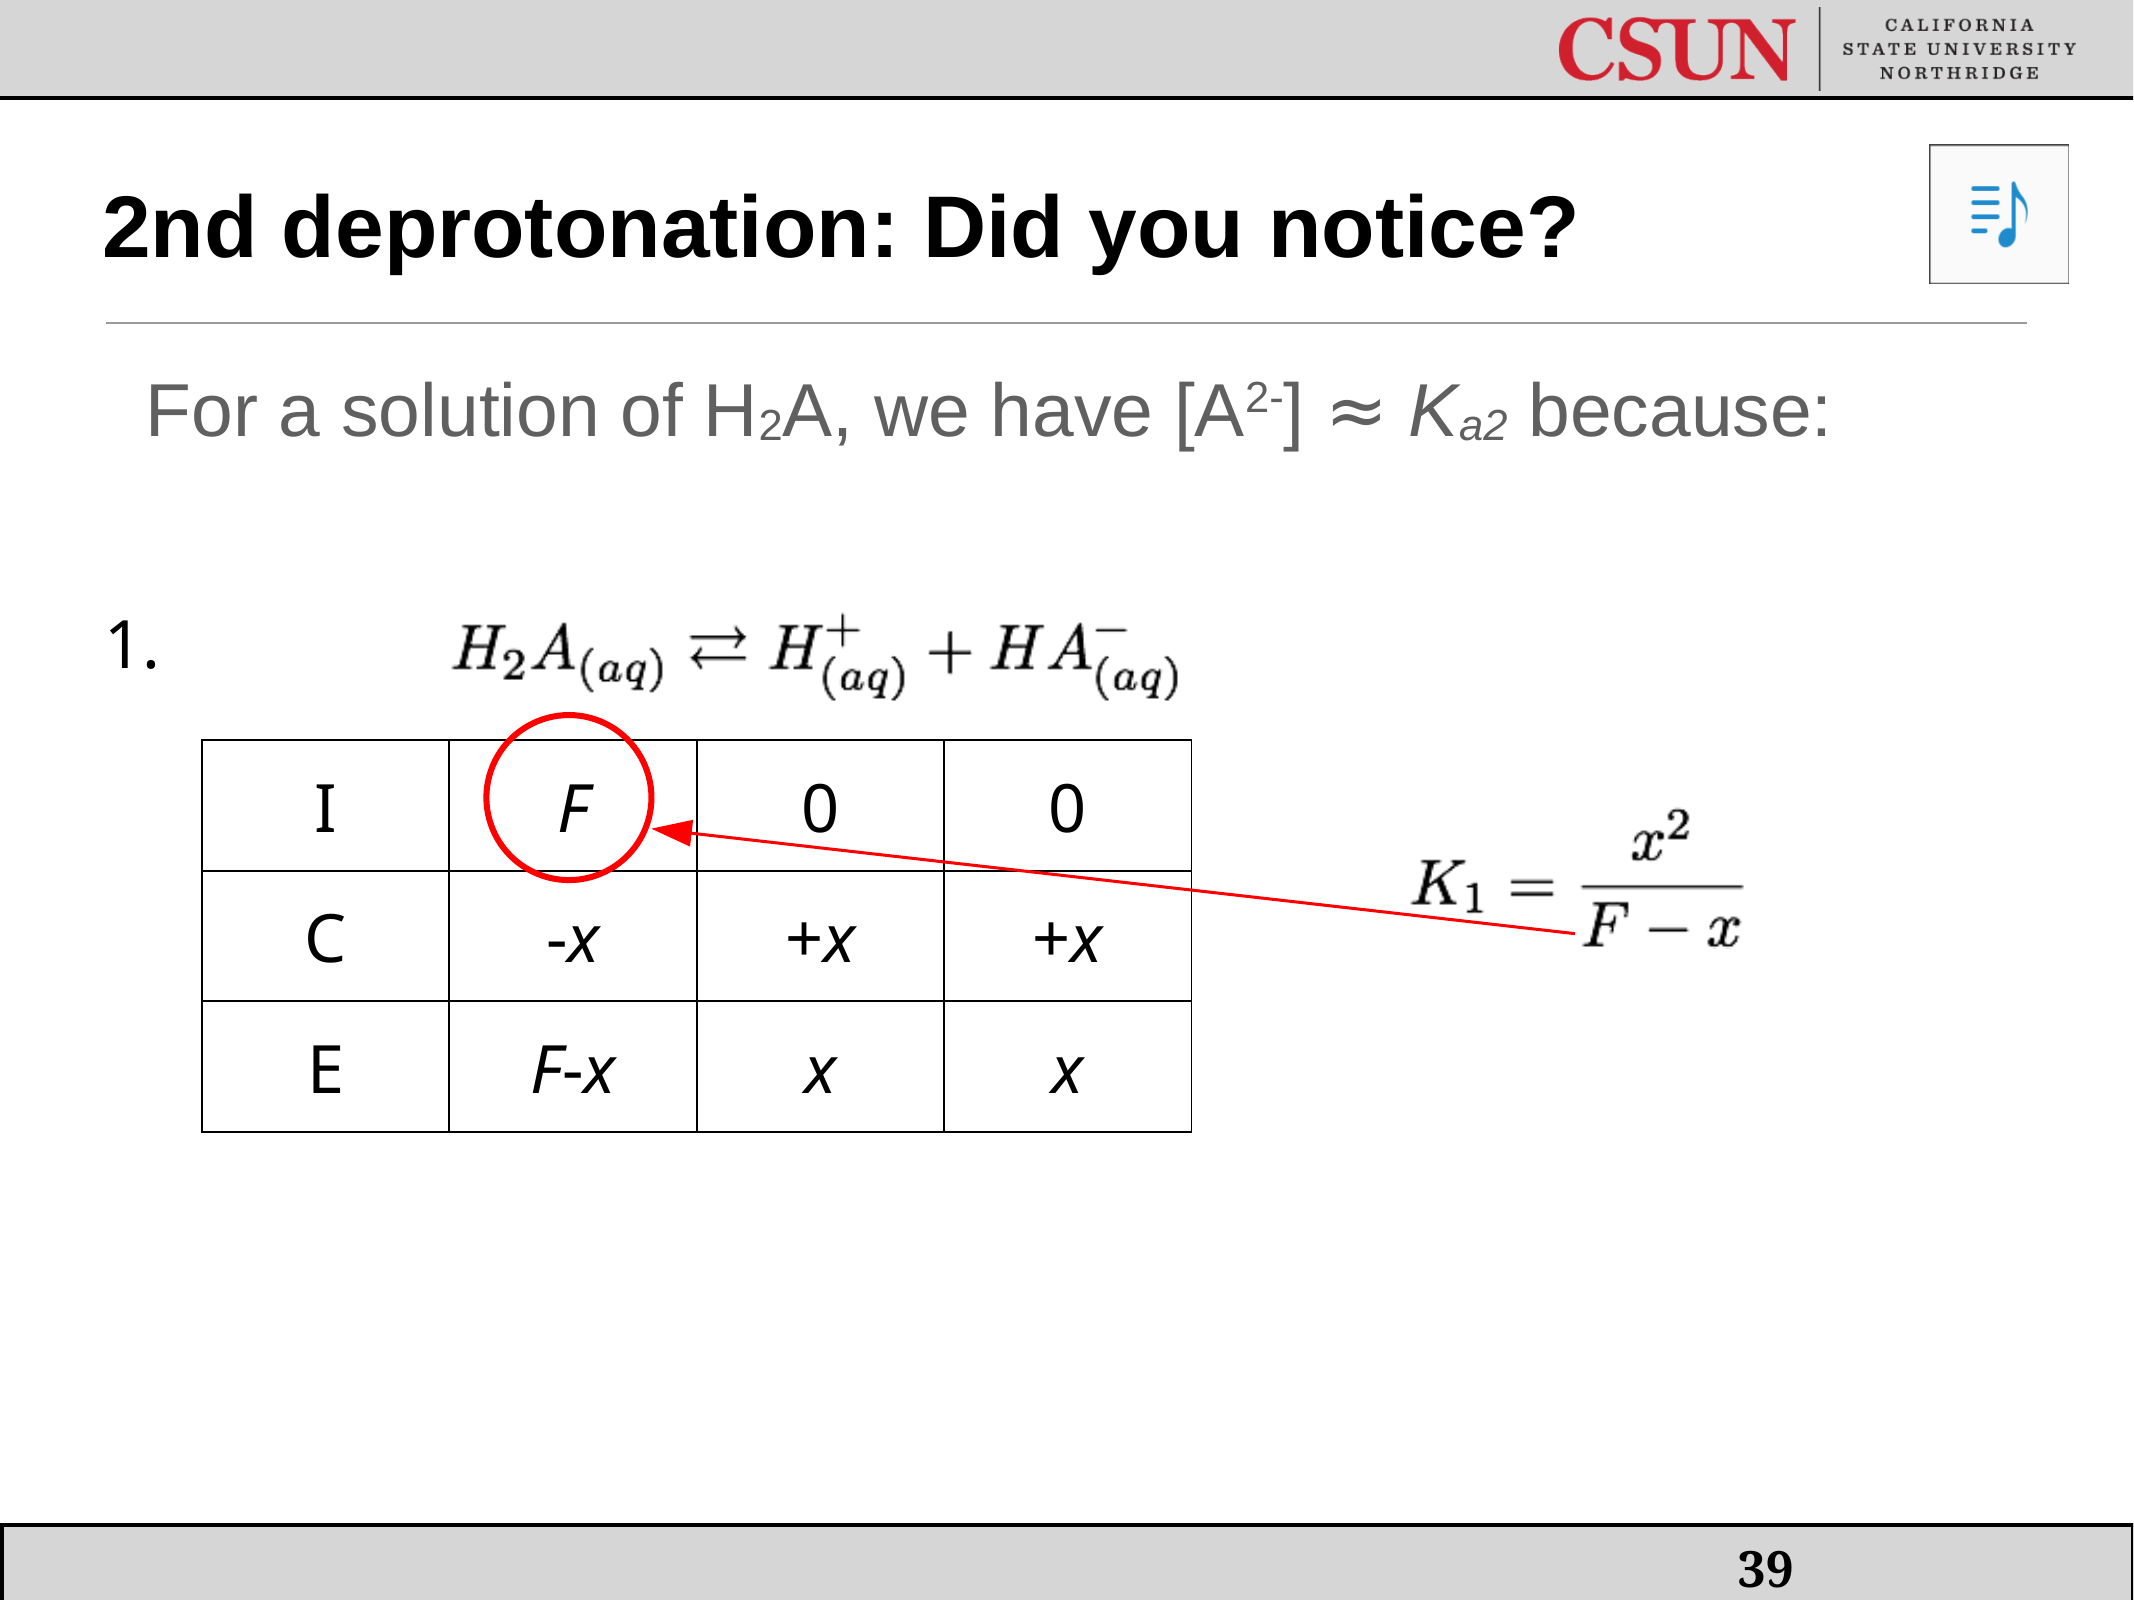

# 2nd deprotonation: Did you notice?
For a solution of H2A, we have [A2-] ≈ Ka2 because:
1.
| I | F | 0 | 0 |
| --- | --- | --- | --- |
| C | -x | +x | +x |
| E | F-x | x | x |
39